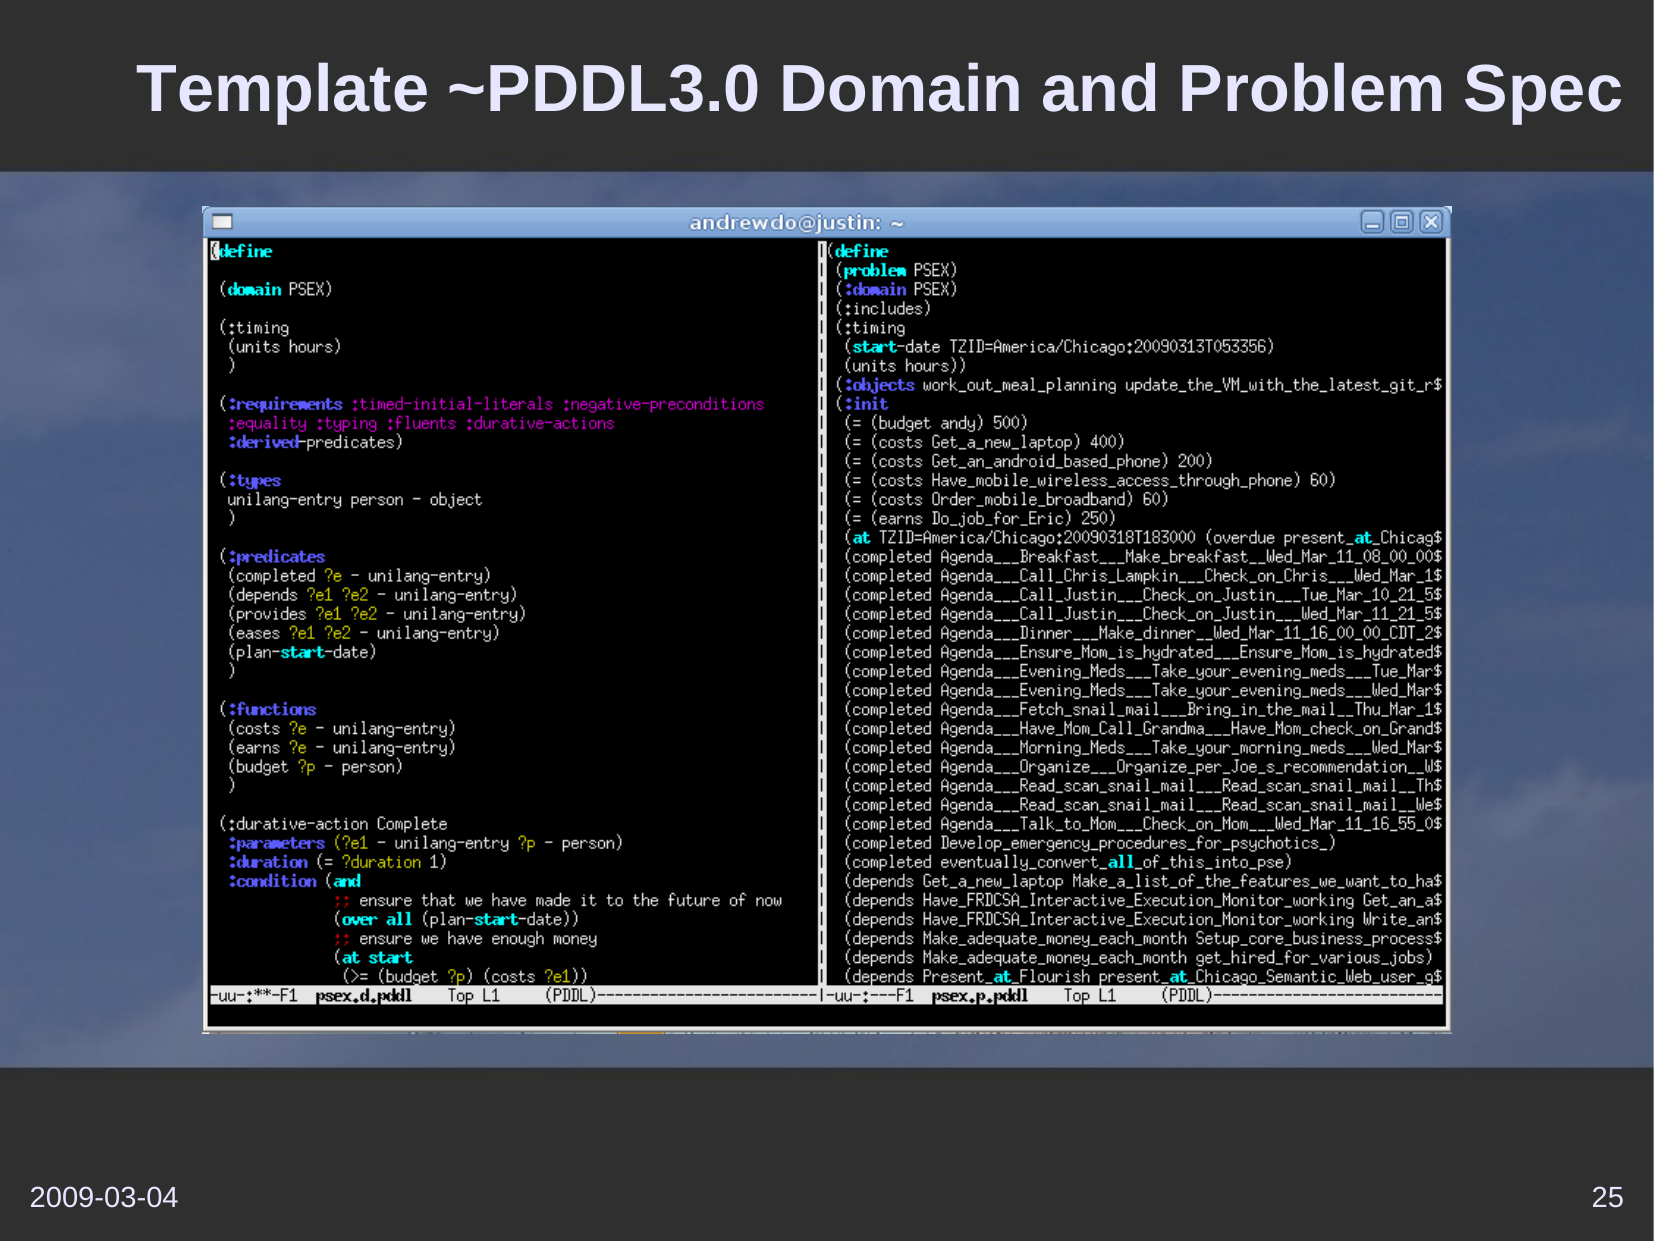

# Template ~PDDL3.0 Domain and Problem Spec
2009-03-04
25